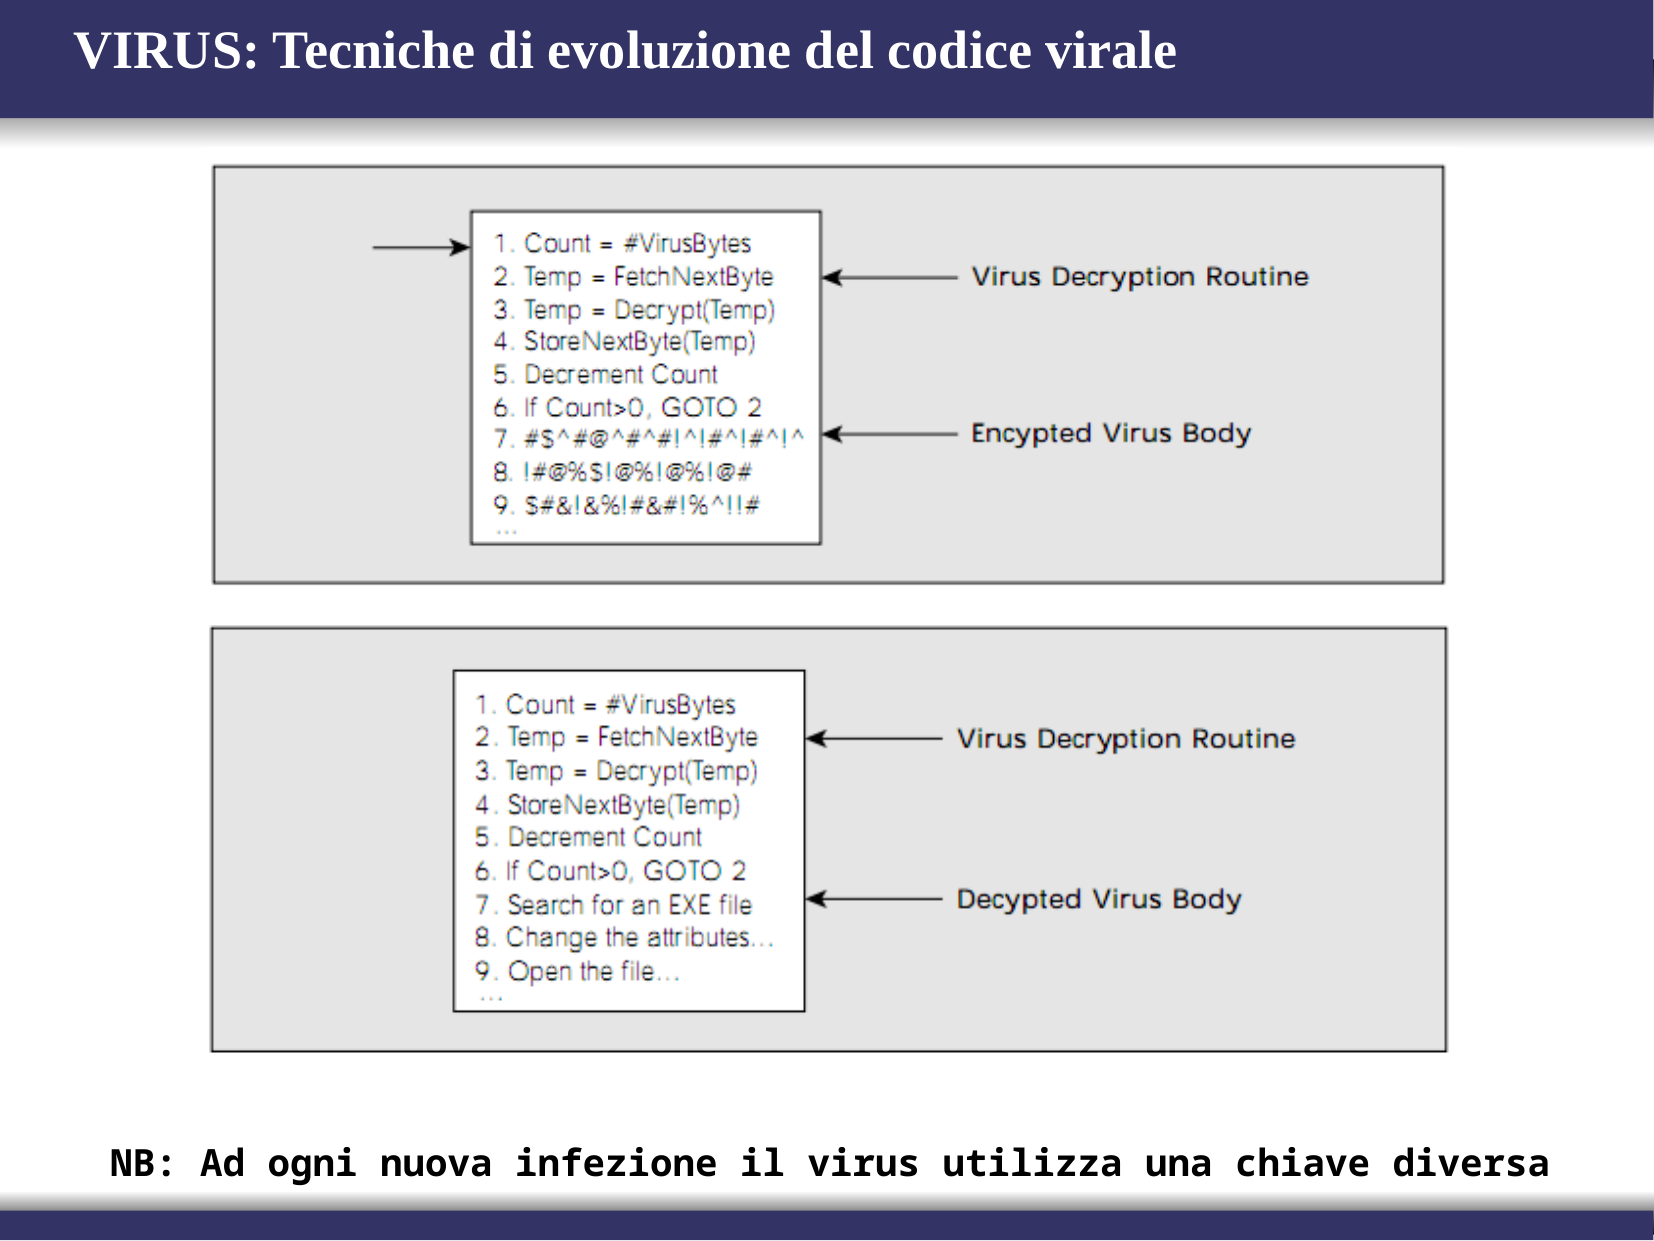

VIRUS: Tecniche di evoluzione del codice virale
NB: Ad ogni nuova infezione il virus utilizza una chiave diversa